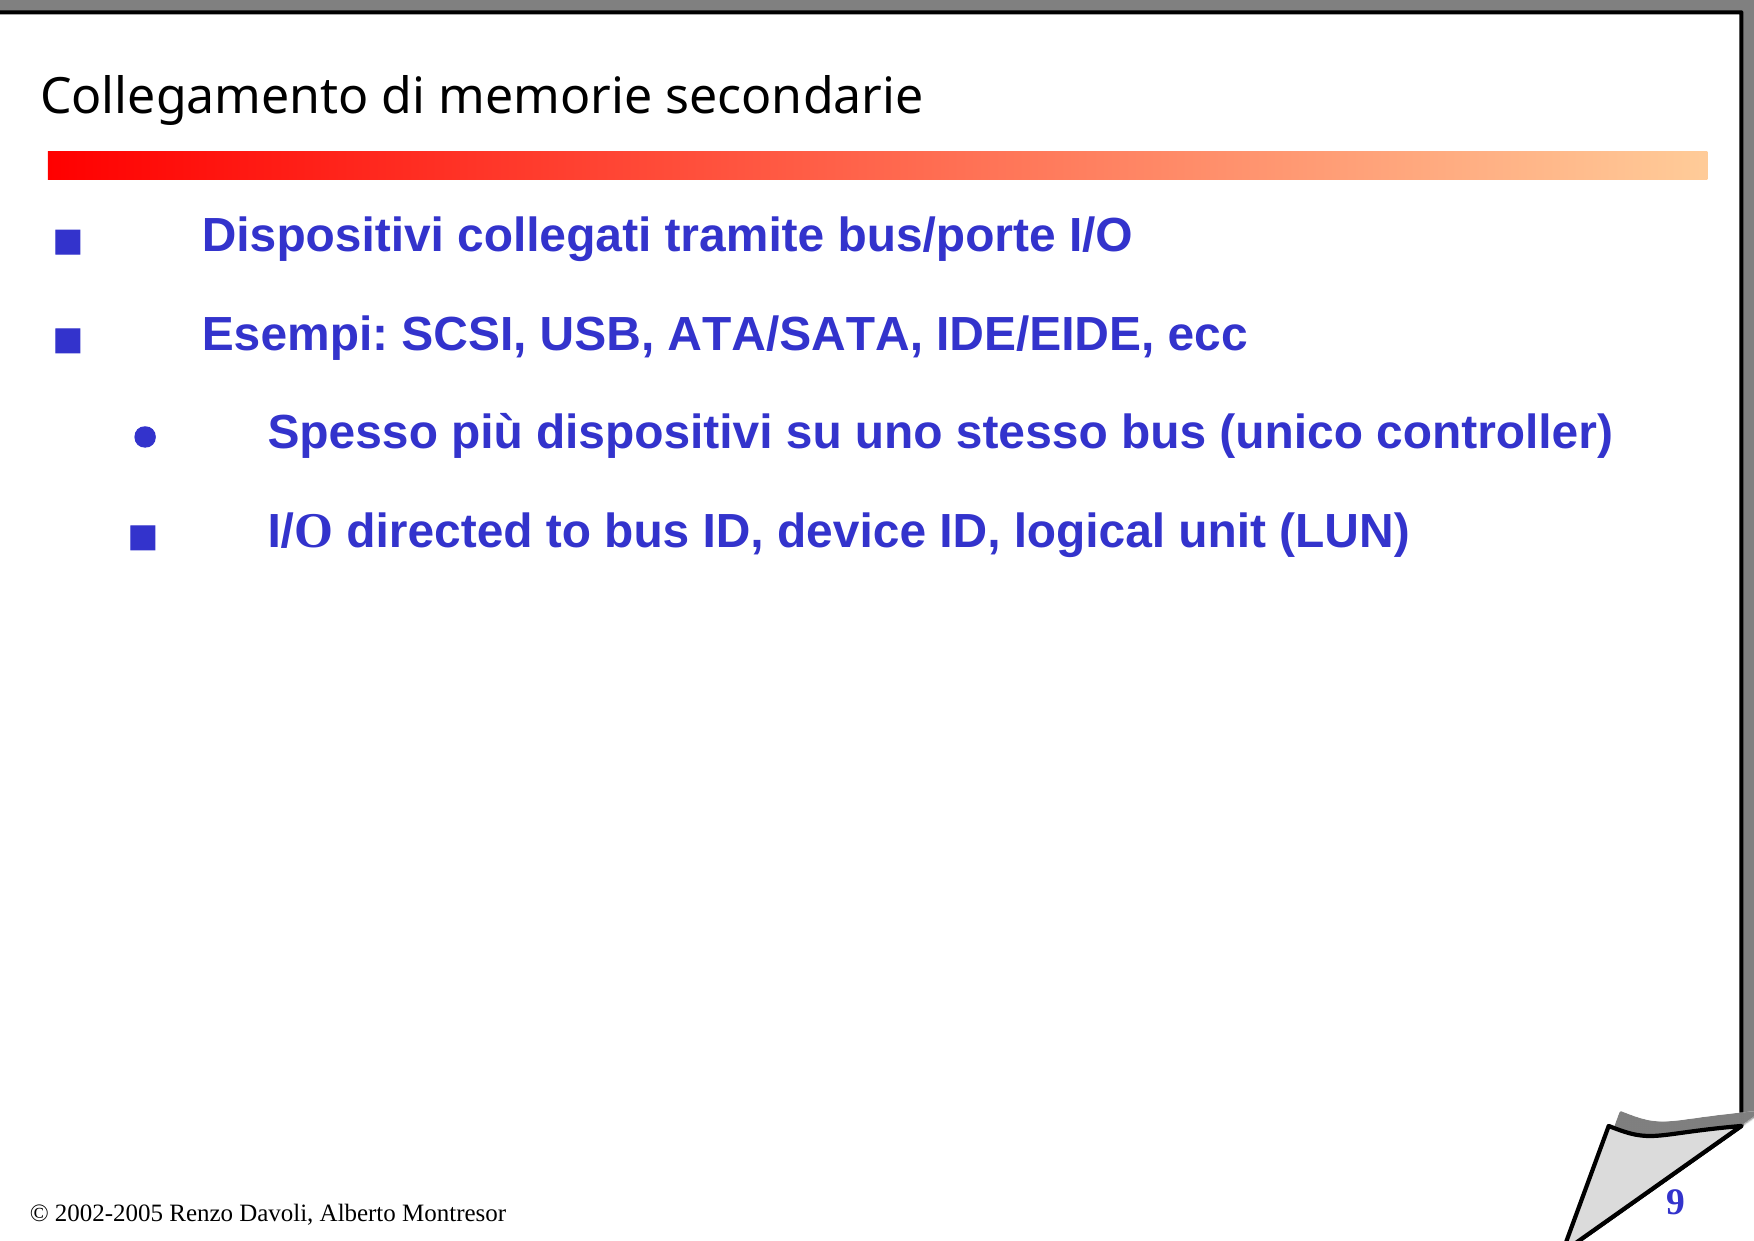

# Collegamento di memorie secondarie
n	Dispositivi collegati tramite bus/porte I/O
n	Esempi: SCSI, USB, ATA/SATA, IDE/EIDE, ecc
l	Spesso più dispositivi su uno stesso bus (unico controller)
n	I/O directed to bus ID, device ID, logical unit (LUN)